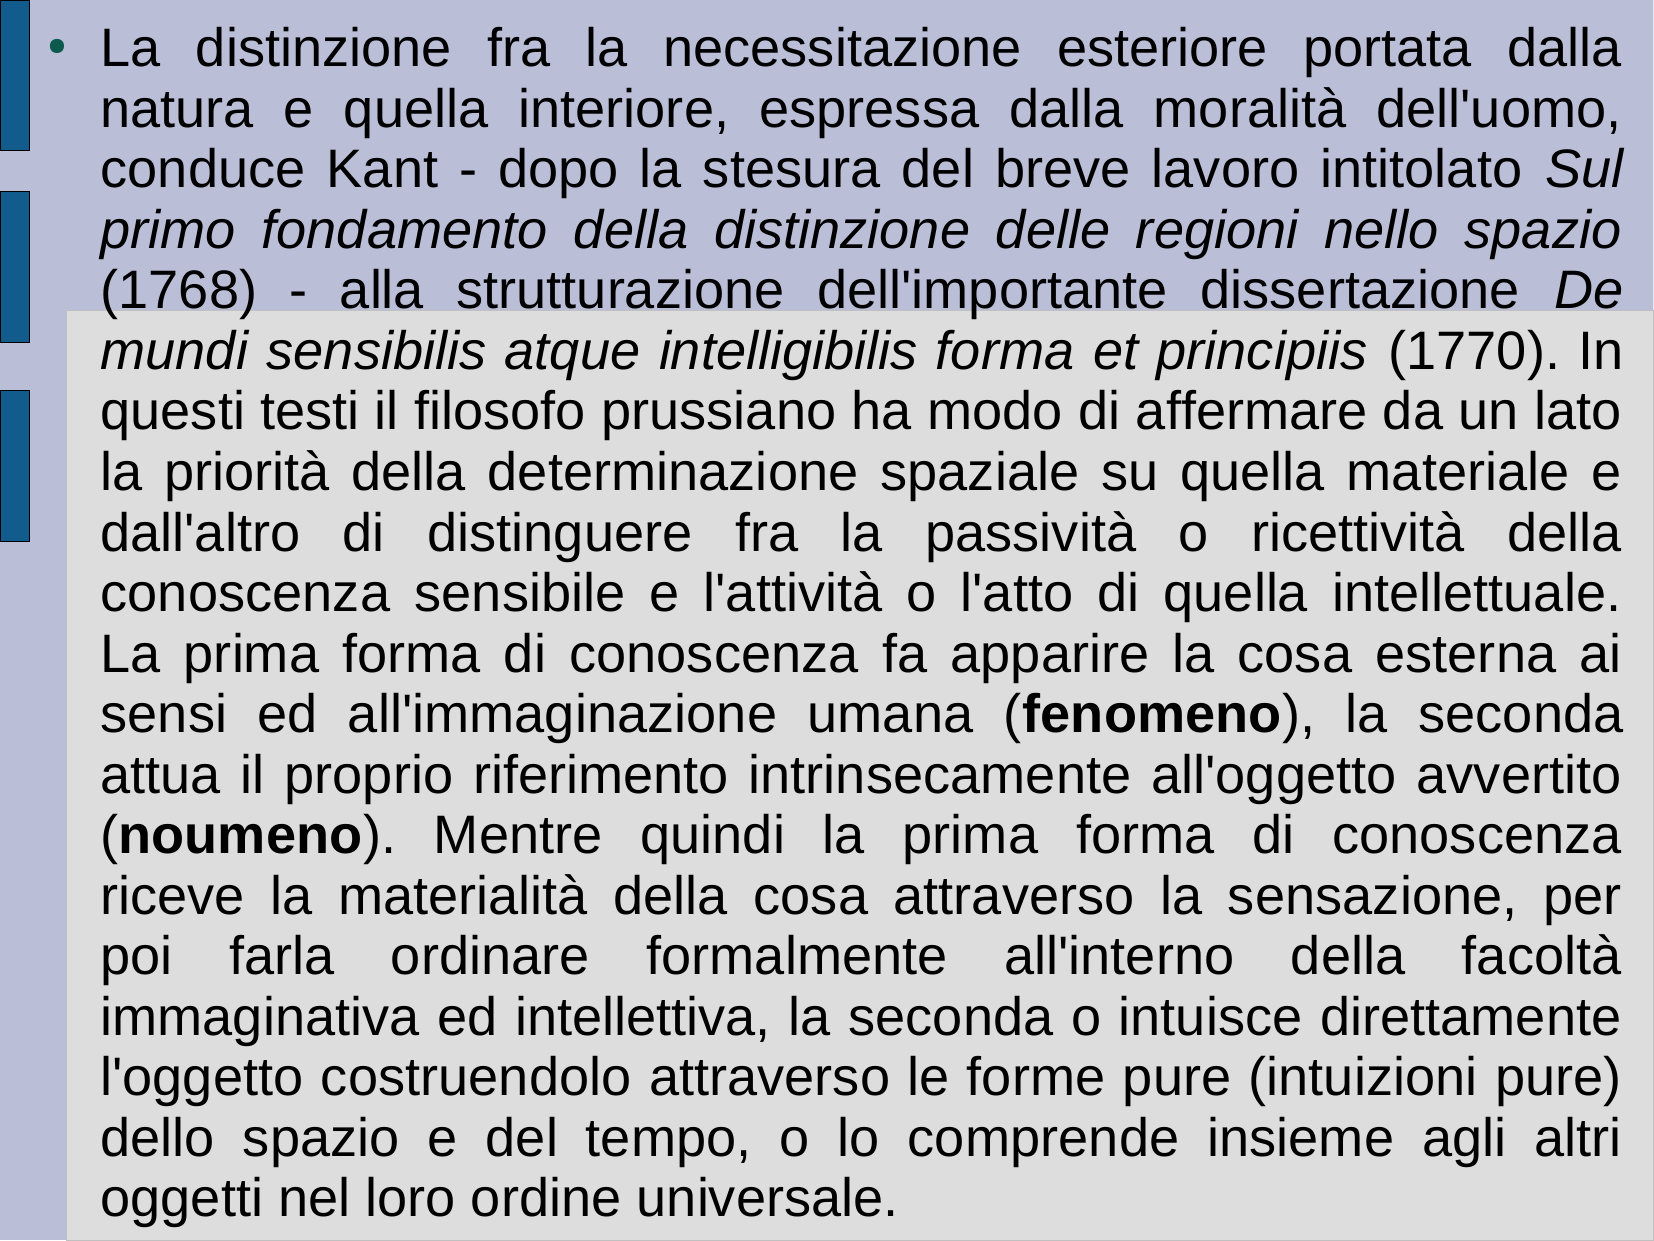

La distinzione fra la necessitazione esteriore portata dalla natura e quella interiore, espressa dalla moralità dell'uomo, conduce Kant - dopo la stesura del breve lavoro intitolato Sul primo fondamento della distinzione delle regioni nello spazio (1768) - alla strutturazione dell'importante dissertazione De mundi sensibilis atque intelligibilis forma et principiis (1770). In questi testi il filosofo prussiano ha modo di affermare da un lato la priorità della determinazione spaziale su quella materiale e dall'altro di distinguere fra la passività o ricettività della conoscenza sensibile e l'attività o l'atto di quella intellettuale. La prima forma di conoscenza fa apparire la cosa esterna ai sensi ed all'immaginazione umana (fenomeno), la seconda attua il proprio riferimento intrinsecamente all'oggetto avvertito (noumeno). Mentre quindi la prima forma di conoscenza riceve la materialità della cosa attraverso la sensazione, per poi farla ordinare formalmente all'interno della facoltà immaginativa ed intellettiva, la seconda o intuisce direttamente l'oggetto costruendolo attraverso le forme pure (intuizioni pure) dello spazio e del tempo, o lo comprende insieme agli altri oggetti nel loro ordine universale.
#